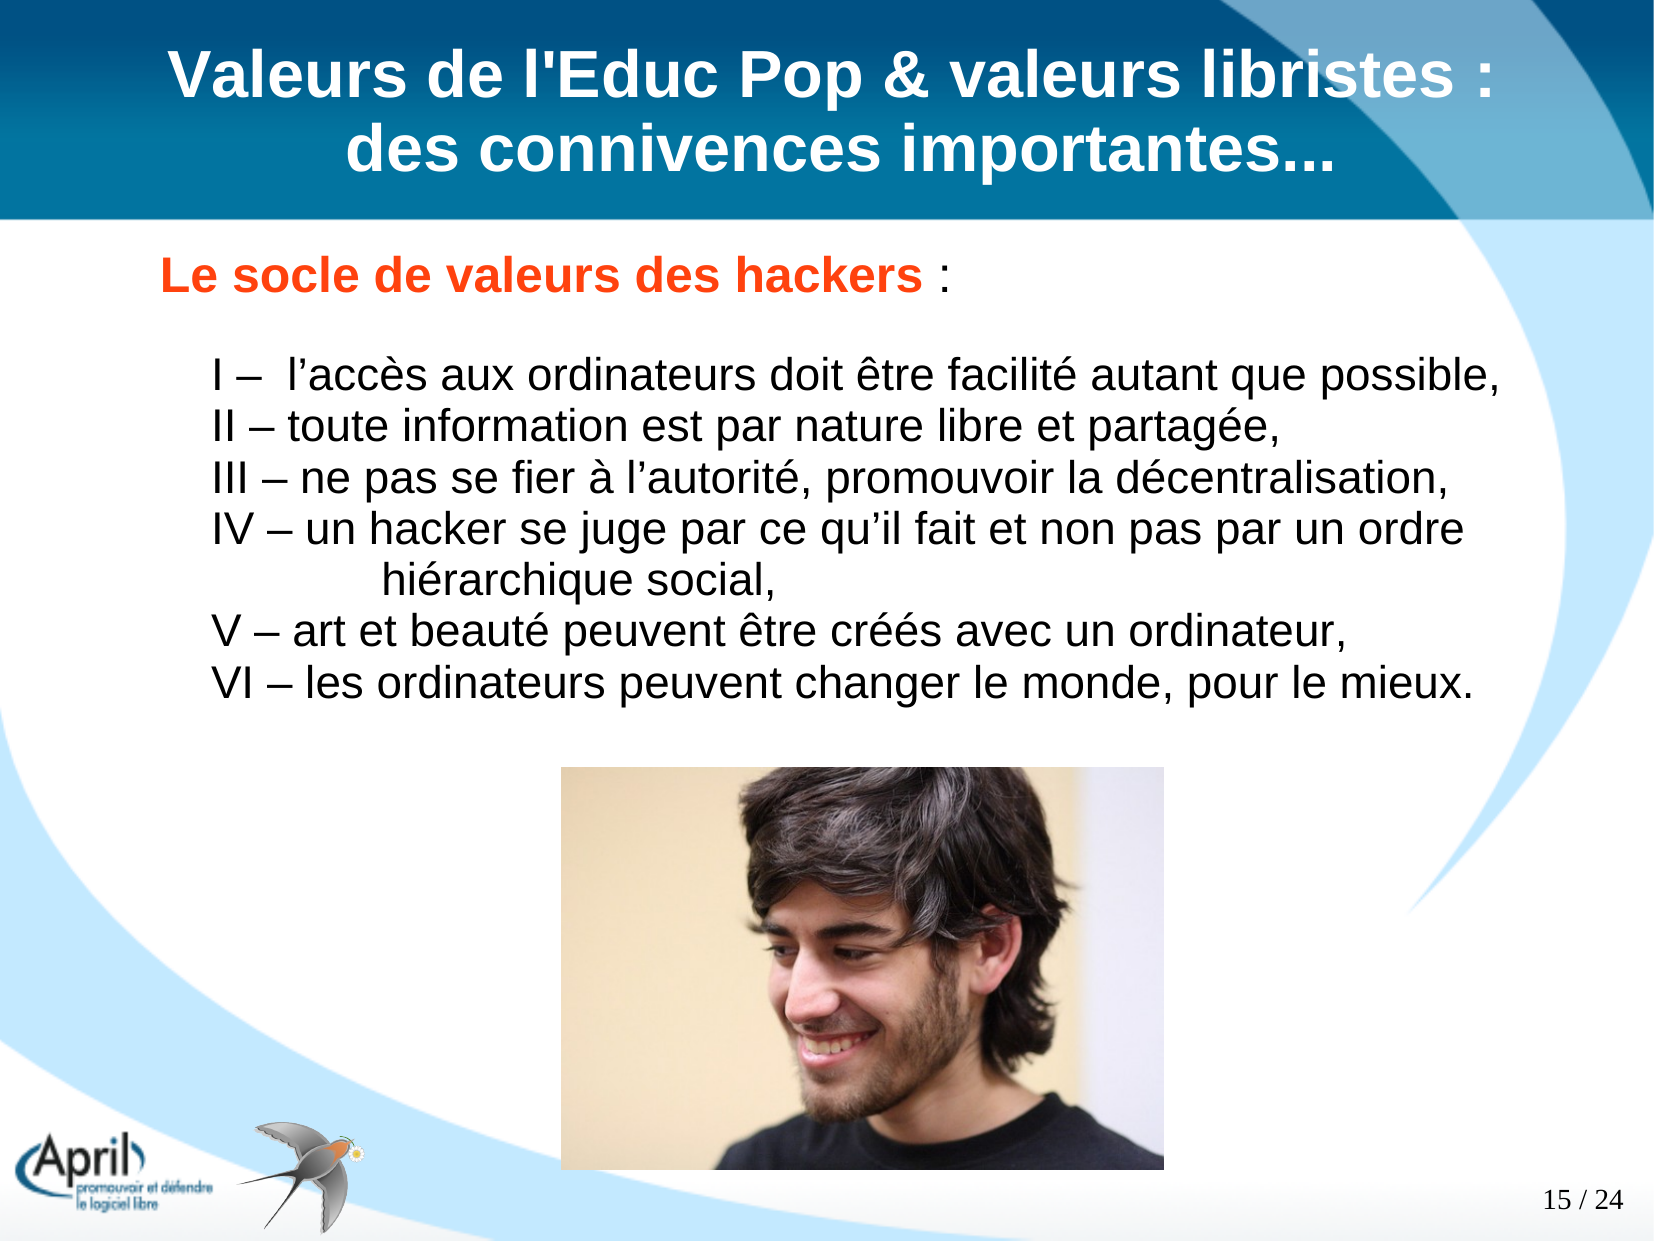

# Valeurs de l'Educ Pop & valeurs libristes : des connivences importantes...
Le socle de valeurs des hackers :
 I – l’accès aux ordinateurs doit être facilité autant que possible,
 II – toute information est par nature libre et partagée,
 III – ne pas se fier à l’autorité, promouvoir la décentralisation,
 IV – un hacker se juge par ce qu’il fait et non pas par un ordre 				hiérarchique social,
 V – art et beauté peuvent être créés avec un ordinateur,
 VI – les ordinateurs peuvent changer le monde, pour le mieux.
17 novembre 2014 - CNAJEP
15